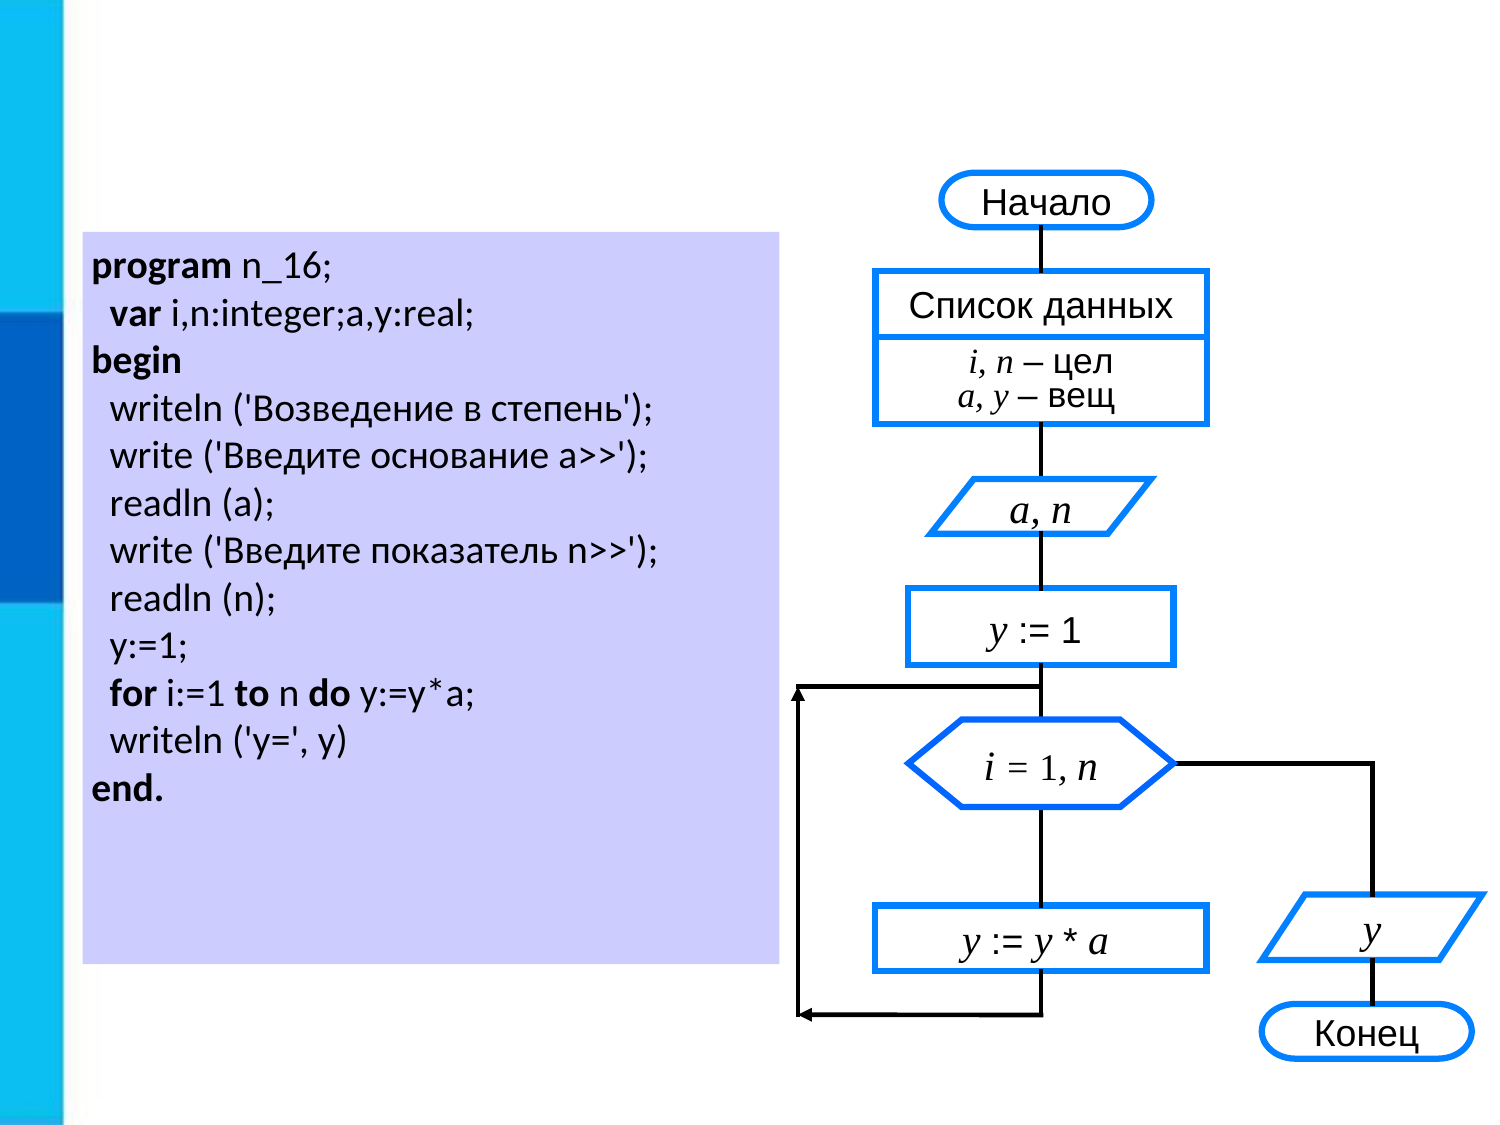

Начало
Список данных
i, n – цел
a, y – вещ
a, n
y := 1
i = 1, n
y
y := y * a
Конец
program n_16;
 var i,n:integer;a,y:real;
begin
 writeln ('Возведение в степень');
 write ('Введите основание a>>');
 readln (a);
 write ('Введите показатель n>>');
 readln (n);
 y:=1;
 for i:=1 to n do y:=y*a;
 writeln ('y=', y)
end.